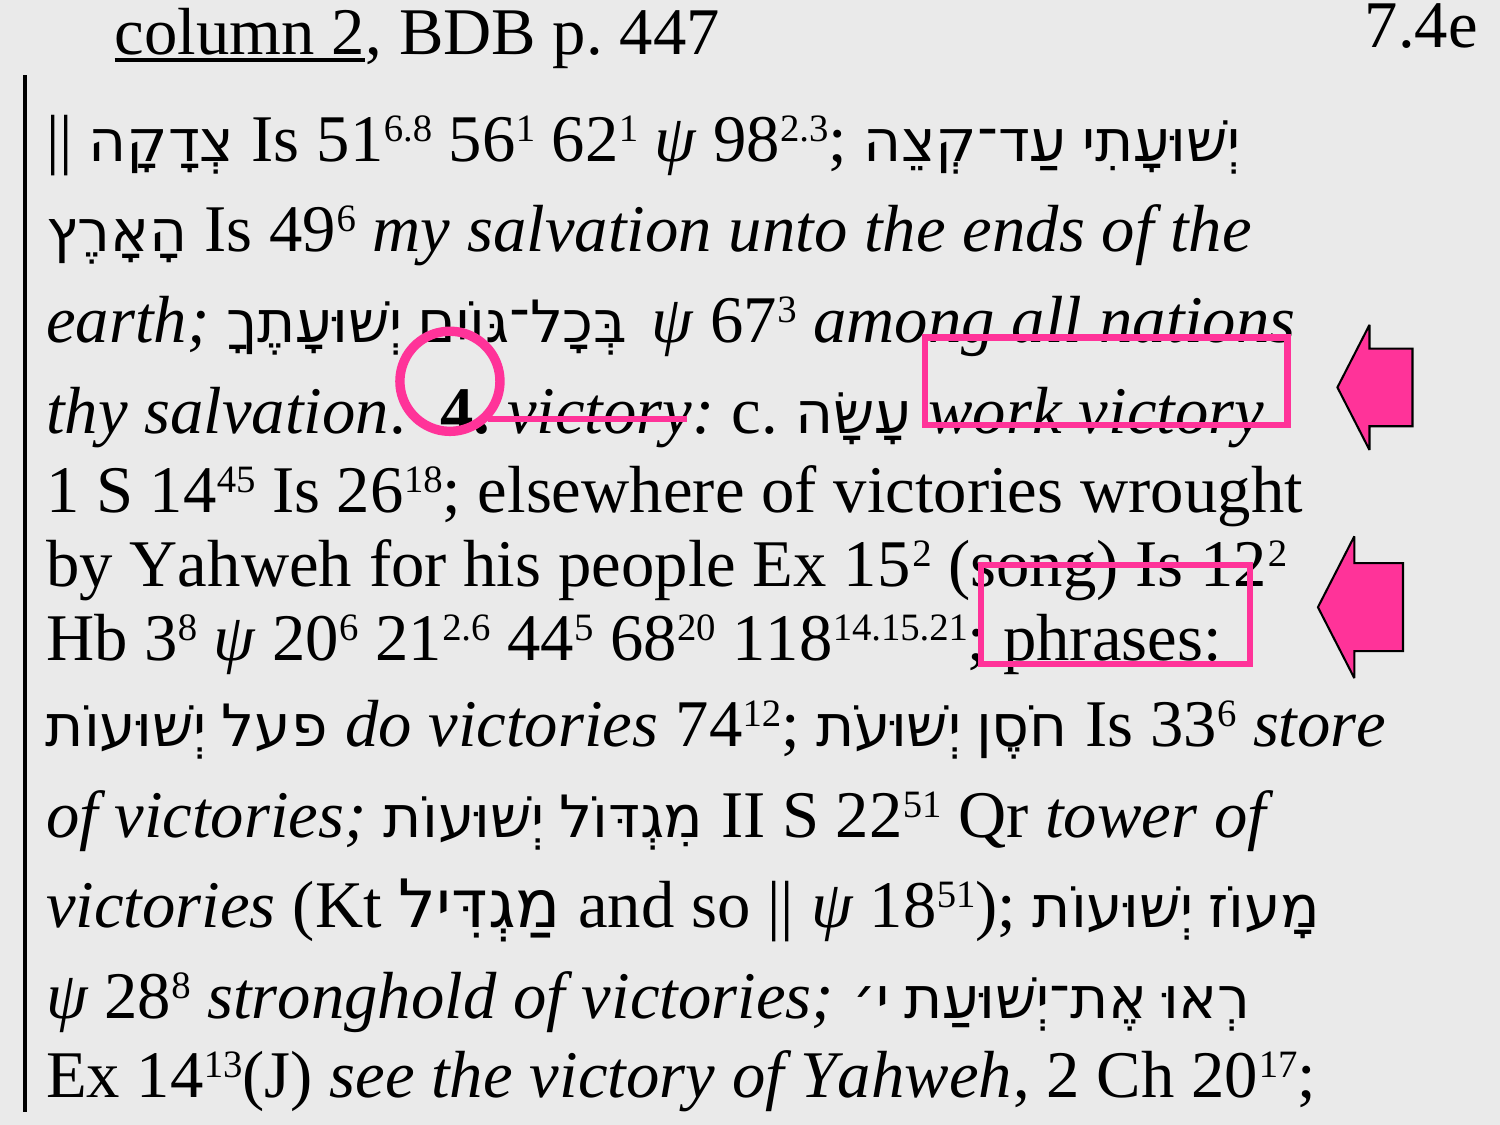

7.4e
column 2, BDB p. 447
|| צְדָקָה Is 516.8 561 621 ψ 982.3; יְשׁוּעָתִי עַד־קְצֵה
הָאָרֶץ Is 496 my salvation unto the ends of the
earth; בְּכָל־גּוֹיִם יְשׁוּעָתֶךָ ψ 673 among all nations
thy salvation. 4. victory: c. עָשָׂה work victory
1 S 1445 Is 2618; elsewhere of victories wrought
by Yahweh for his people Ex 152 (song) Is 122
Hb 38 ψ 206 212.6 445 6820 11814.15.21; phrases:
פעל יְשׁוּעוֹת do victories 7412; חֹסֶן יְשׁוּעֹת Is 336 store
of victories; מִגְדּוֹל יְשׁוּעוֹת II S 2251 Qr tower of
victories (Kt מַגְדִּיל and so || ψ 1851); מָעוֹז יְשׁוּעוֹת
ψ 288 stronghold of victories; רְאוּ אֶת־יְשׁוּעַת י׳
Ex 1413(J) see the victory of Yahweh, 2 Ch 2017;